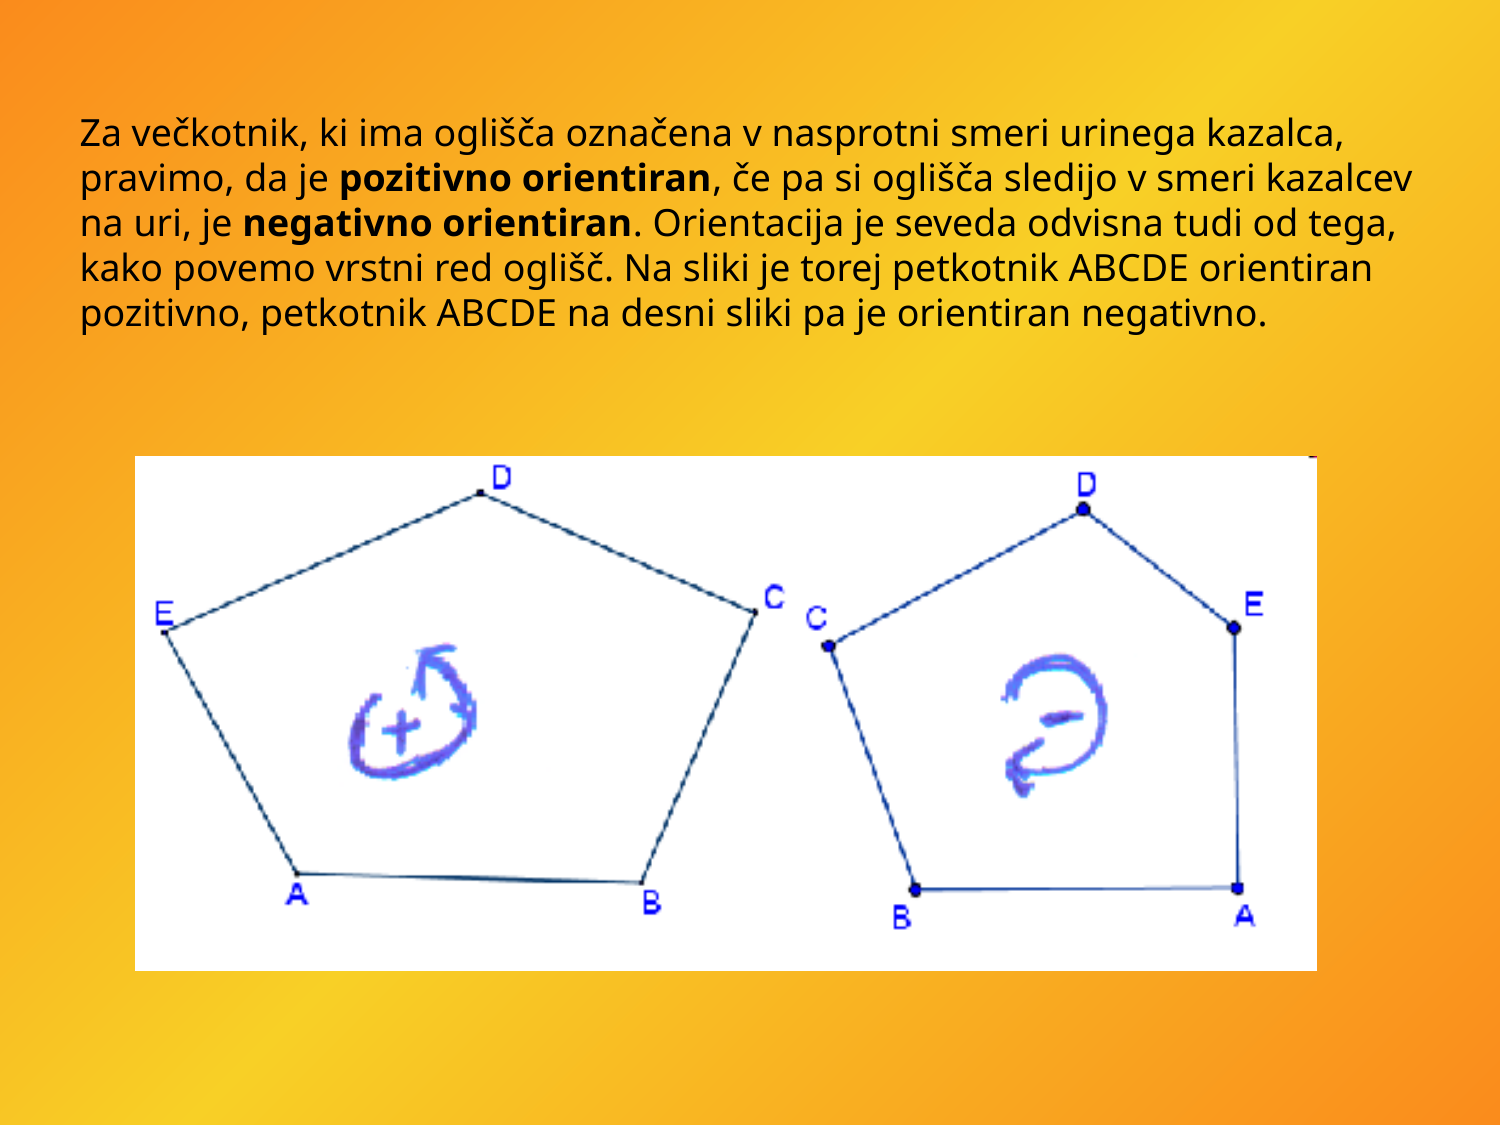

Za večkotnik, ki ima oglišča označena v nasprotni smeri urinega kazalca, pravimo, da je pozitivno orientiran, če pa si oglišča sledijo v smeri kazalcev na uri, je negativno orientiran. Orientacija je seveda odvisna tudi od tega, kako povemo vrstni red oglišč. Na sliki je torej petkotnik ABCDE orientiran pozitivno, petkotnik ABCDE na desni sliki pa je orientiran negativno.